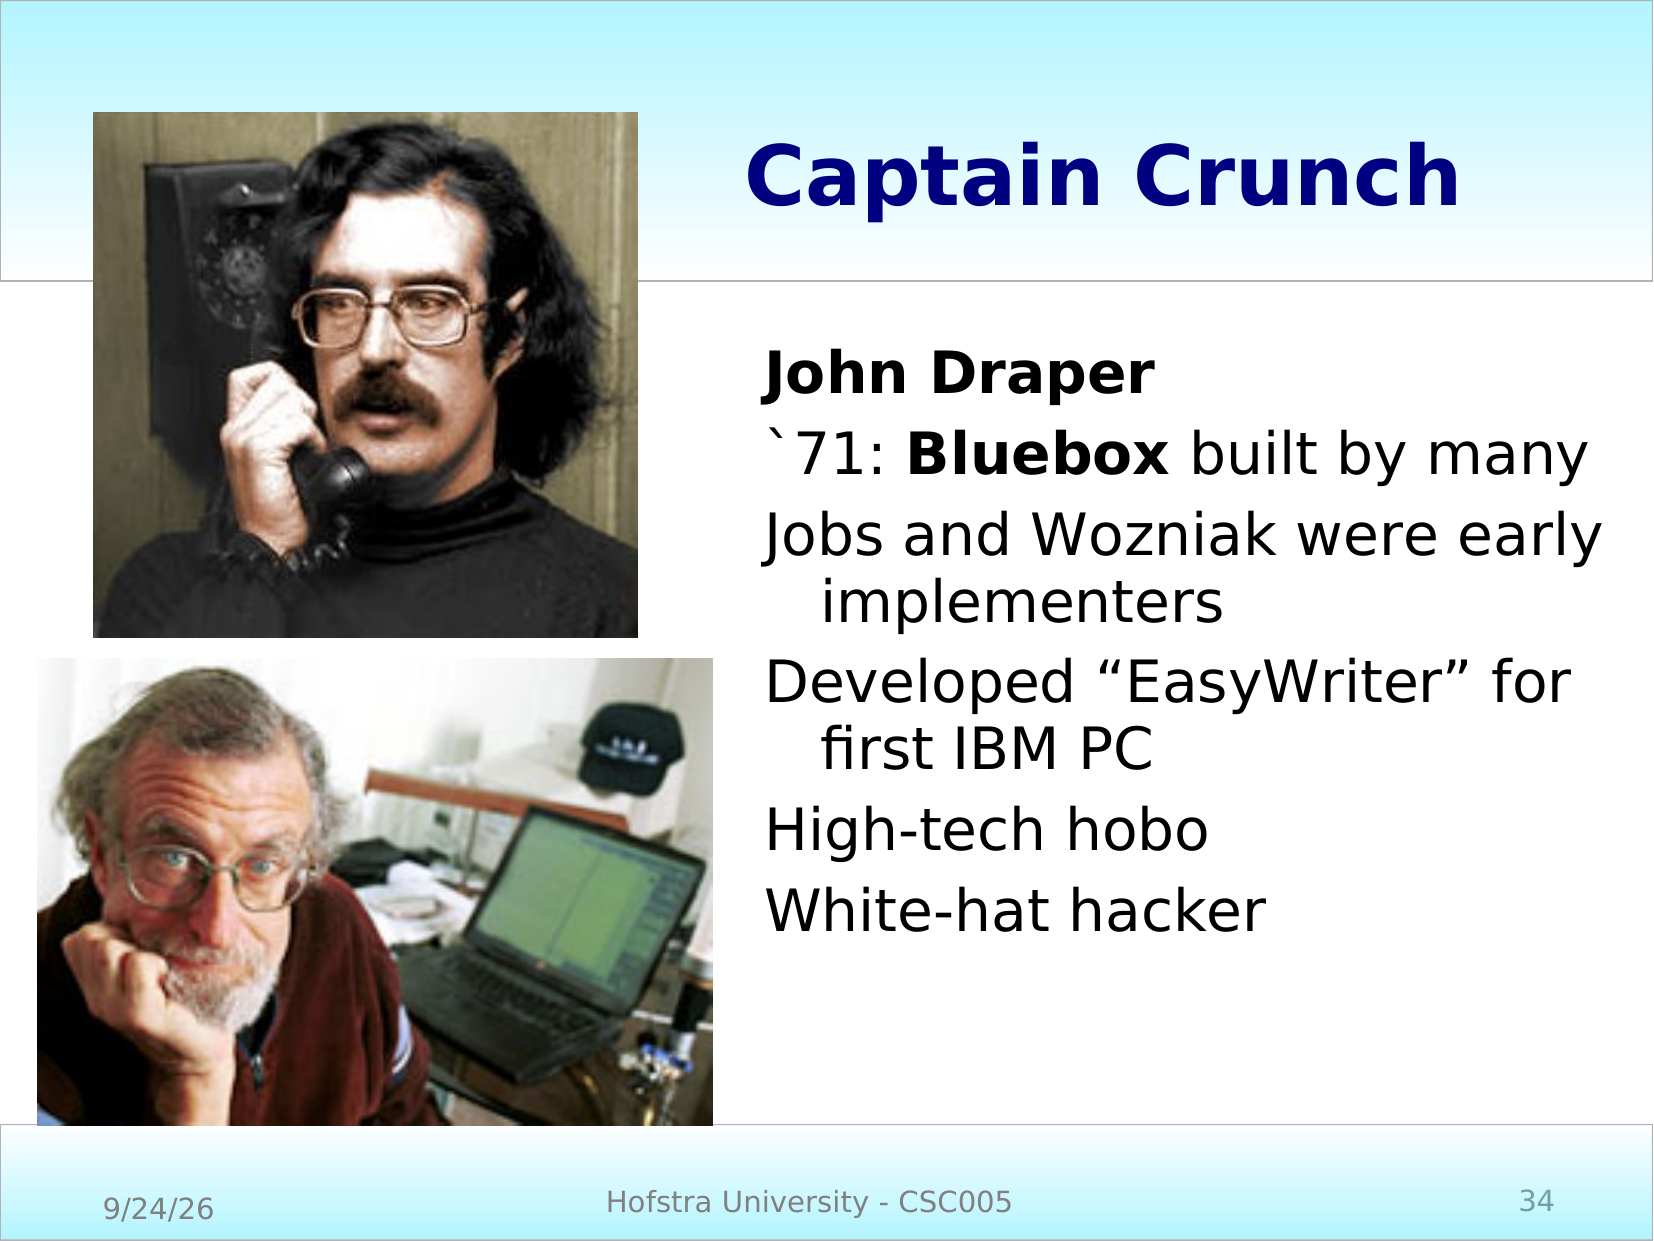

# Captain Crunch
John Draper
`71: Bluebox built by many
Jobs and Wozniak were early implementers
Developed “EasyWriter” for first IBM PC
High-tech hobo
White-hat hacker
34
Hofstra University - CSC005